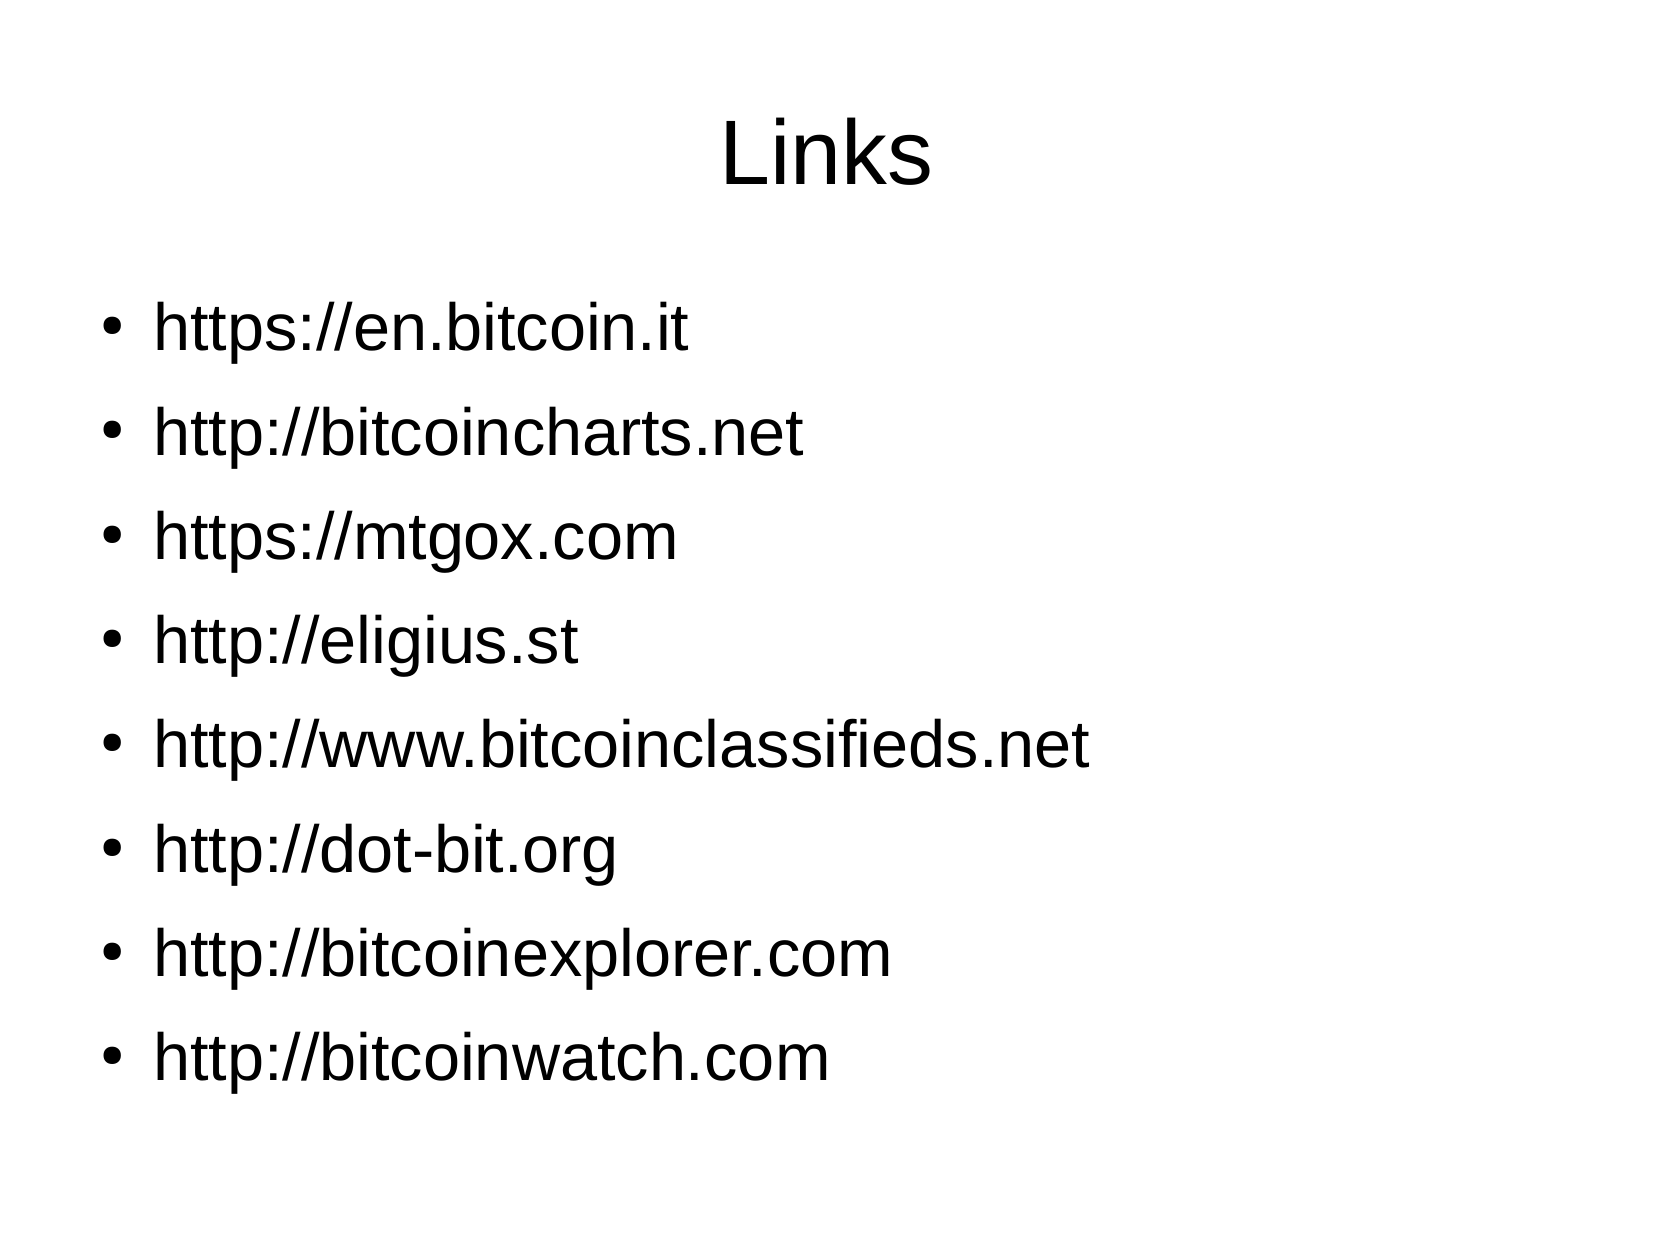

# Links
https://en.bitcoin.it
http://bitcoincharts.net
https://mtgox.com
http://eligius.st
http://www.bitcoinclassifieds.net
http://dot-bit.org
http://bitcoinexplorer.com
http://bitcoinwatch.com